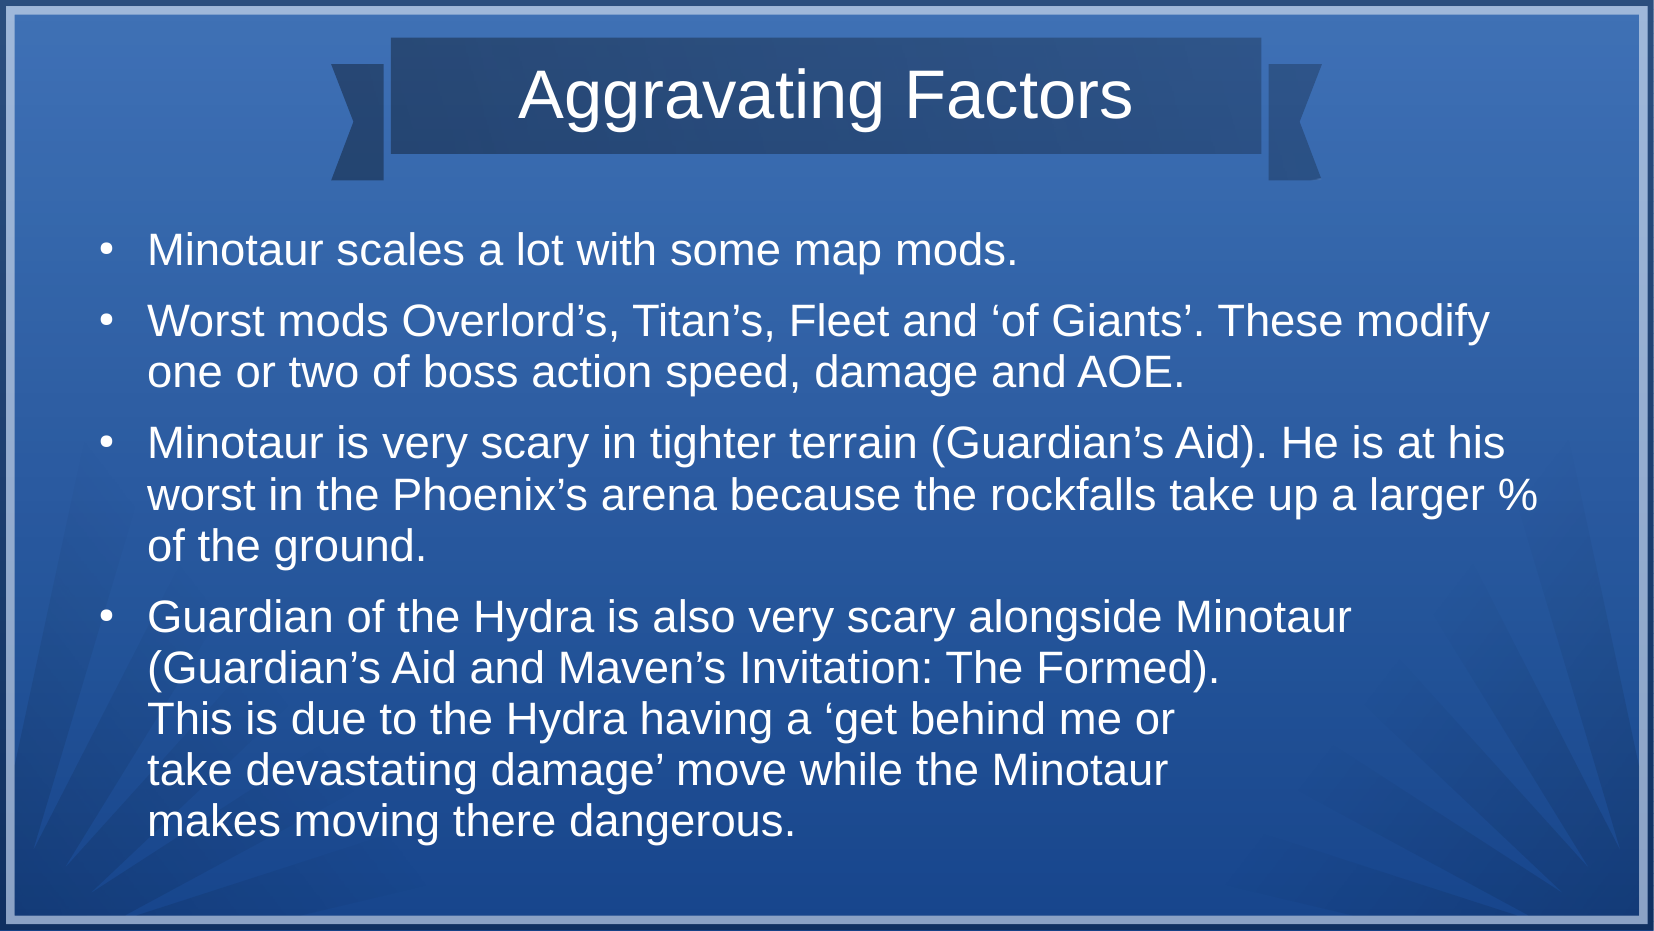

# Aggravating Factors
Minotaur scales a lot with some map mods.
Worst mods Overlord’s, Titan’s, Fleet and ‘of Giants’. These modify one or two of boss action speed, damage and AOE.
Minotaur is very scary in tighter terrain (Guardian’s Aid). He is at his worst in the Phoenix’s arena because the rockfalls take up a larger % of the ground.
Guardian of the Hydra is also very scary alongside Minotaur (Guardian’s Aid and Maven’s Invitation: The Formed). This is due to the Hydra having a ‘get behind me or take devastating damage’ move while the Minotaur makes moving there dangerous.